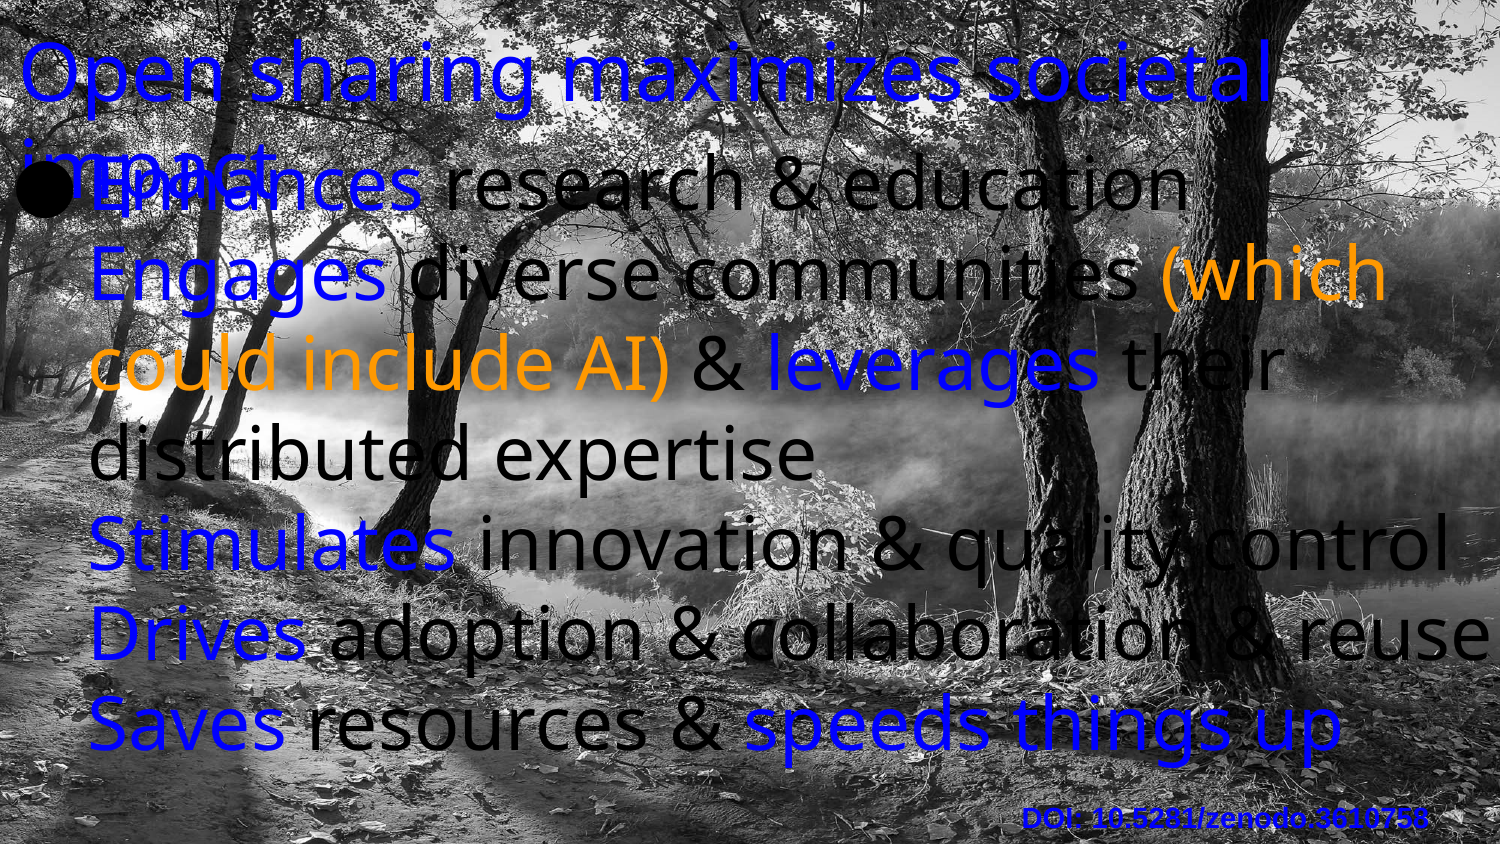

Open sharing maximizes societal impact
# Enhances research & education Engages diverse communities (which could include AI) & leverages their distributed expertise Stimulates innovation & quality control Drives adoption & collaboration & reuse Saves resources & speeds things up
DOI: 10.5281/zenodo.3610758